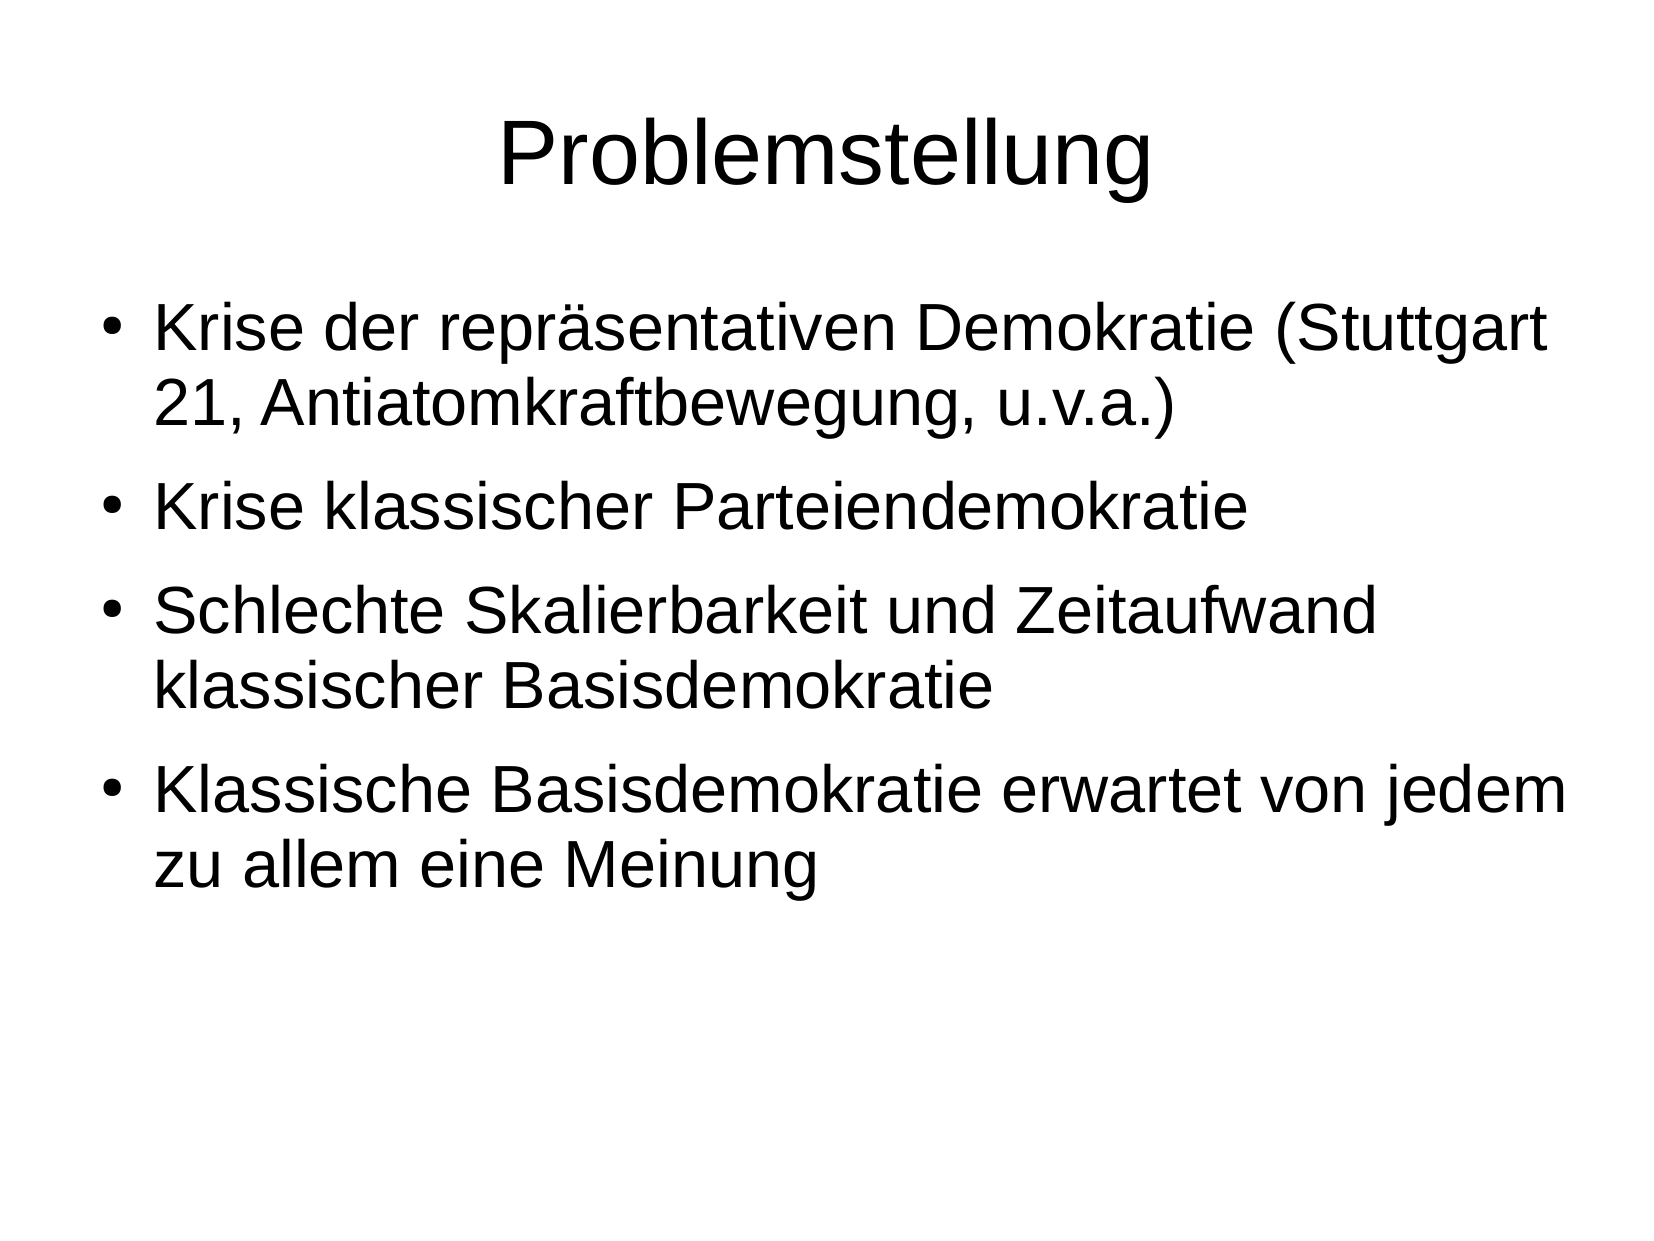

# Problemstellung
Krise der repräsentativen Demokratie (Stuttgart 21, Antiatomkraftbewegung, u.v.a.)
Krise klassischer Parteiendemokratie
Schlechte Skalierbarkeit und Zeitaufwand klassischer Basisdemokratie
Klassische Basisdemokratie erwartet von jedem zu allem eine Meinung